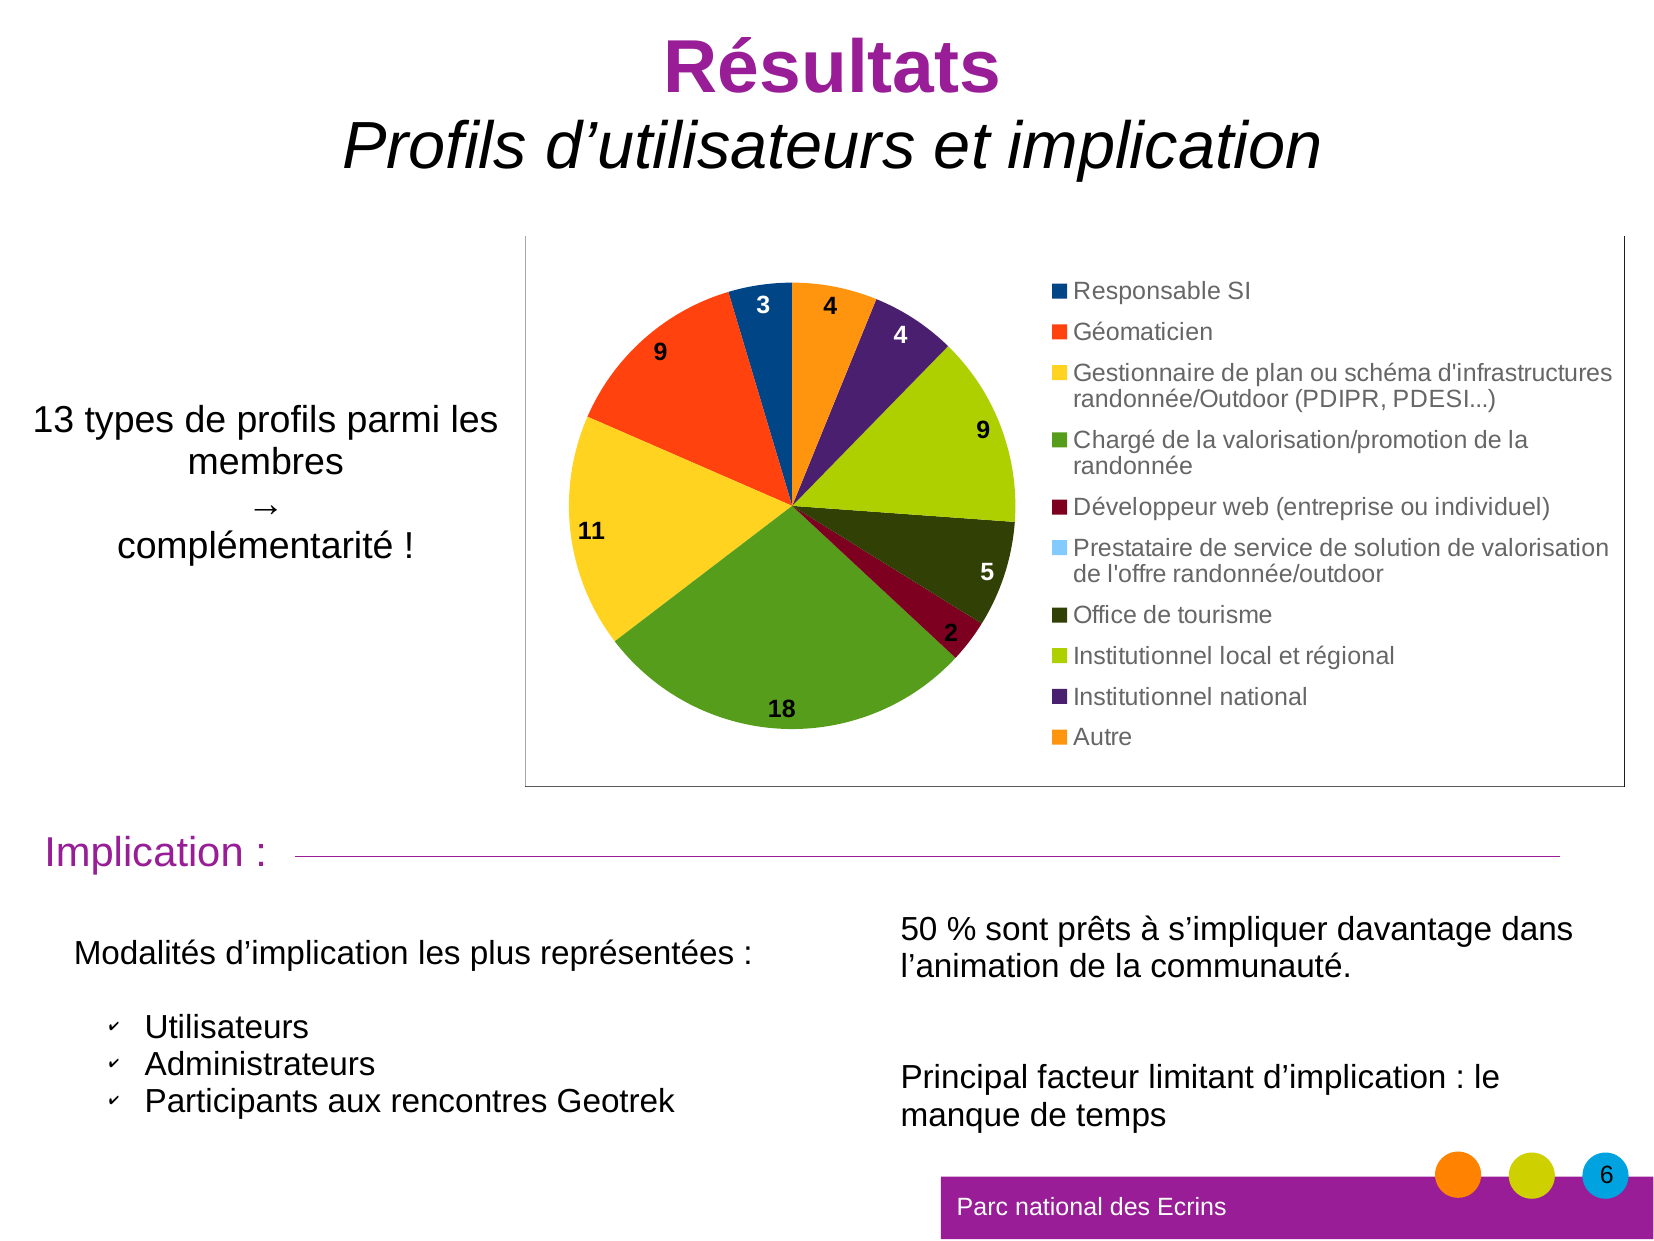

# Résultats Profils d’utilisateurs et implication
### Chart
| Category | 3 9 11 18 2 0 5 9 4 4 |
|---|---|
| Responsable SI | 3.0 |
| Géomaticien | 9.0 |
| Gestionnaire de plan ou schéma d'infrastructures randonnée/Outdoor (PDIPR, PDESI...) | 11.0 |
| Chargé de la valorisation/promotion de la randonnée | 18.0 |
| Développeur web (entreprise ou individuel) | 2.0 |
| Prestataire de service de solution de valorisation de l'offre randonnée/outdoor | 0.0 |
| Office de tourisme | 5.0 |
| Institutionnel local et régional | 9.0 |
| Institutionnel national | 4.0 |
| Autre | 4.0 |13 types de profils parmi les membres
→
complémentarité !
Implication :
50 % sont prêts à s’impliquer davantage dans l’animation de la communauté.
Principal facteur limitant d’implication : le manque de temps
Modalités d’implication les plus représentées :
Utilisateurs
Administrateurs
Participants aux rencontres Geotrek